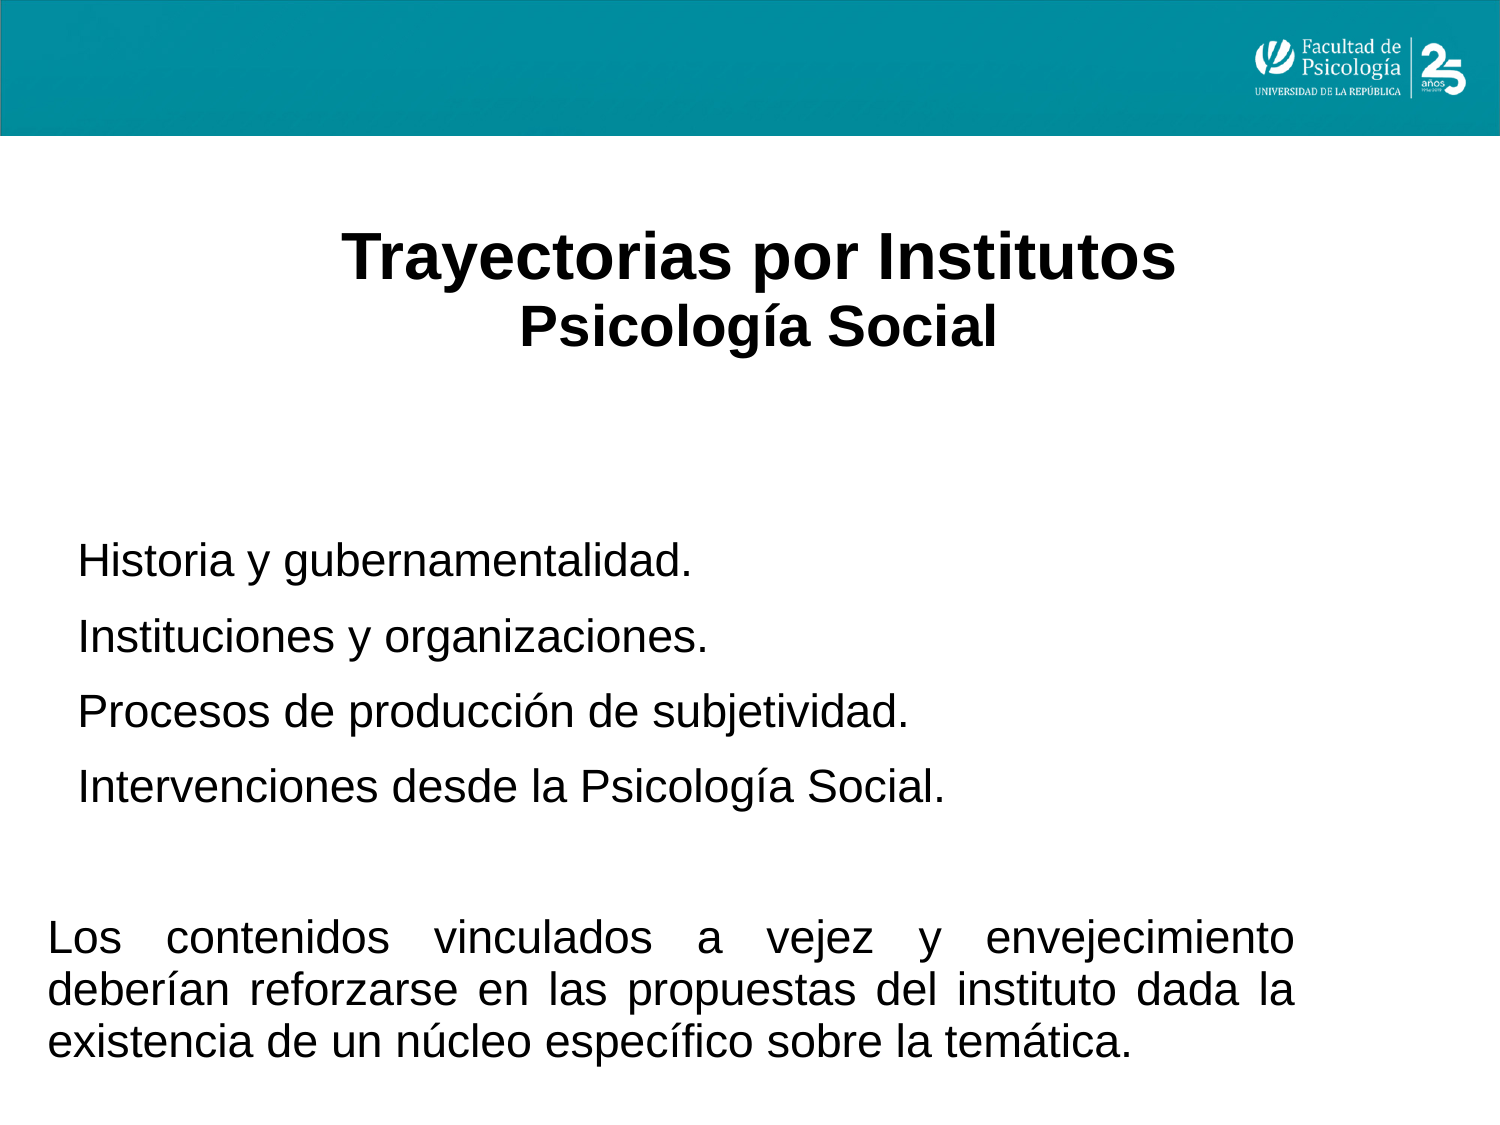

# Trayectorias por Institutos Psicología Social
Historia y gubernamentalidad.
Instituciones y organizaciones.
Procesos de producción de subjetividad.
Intervenciones desde la Psicología Social.
Los contenidos vinculados a vejez y envejecimiento deberían reforzarse en las propuestas del instituto dada la existencia de un núcleo específico sobre la temática.